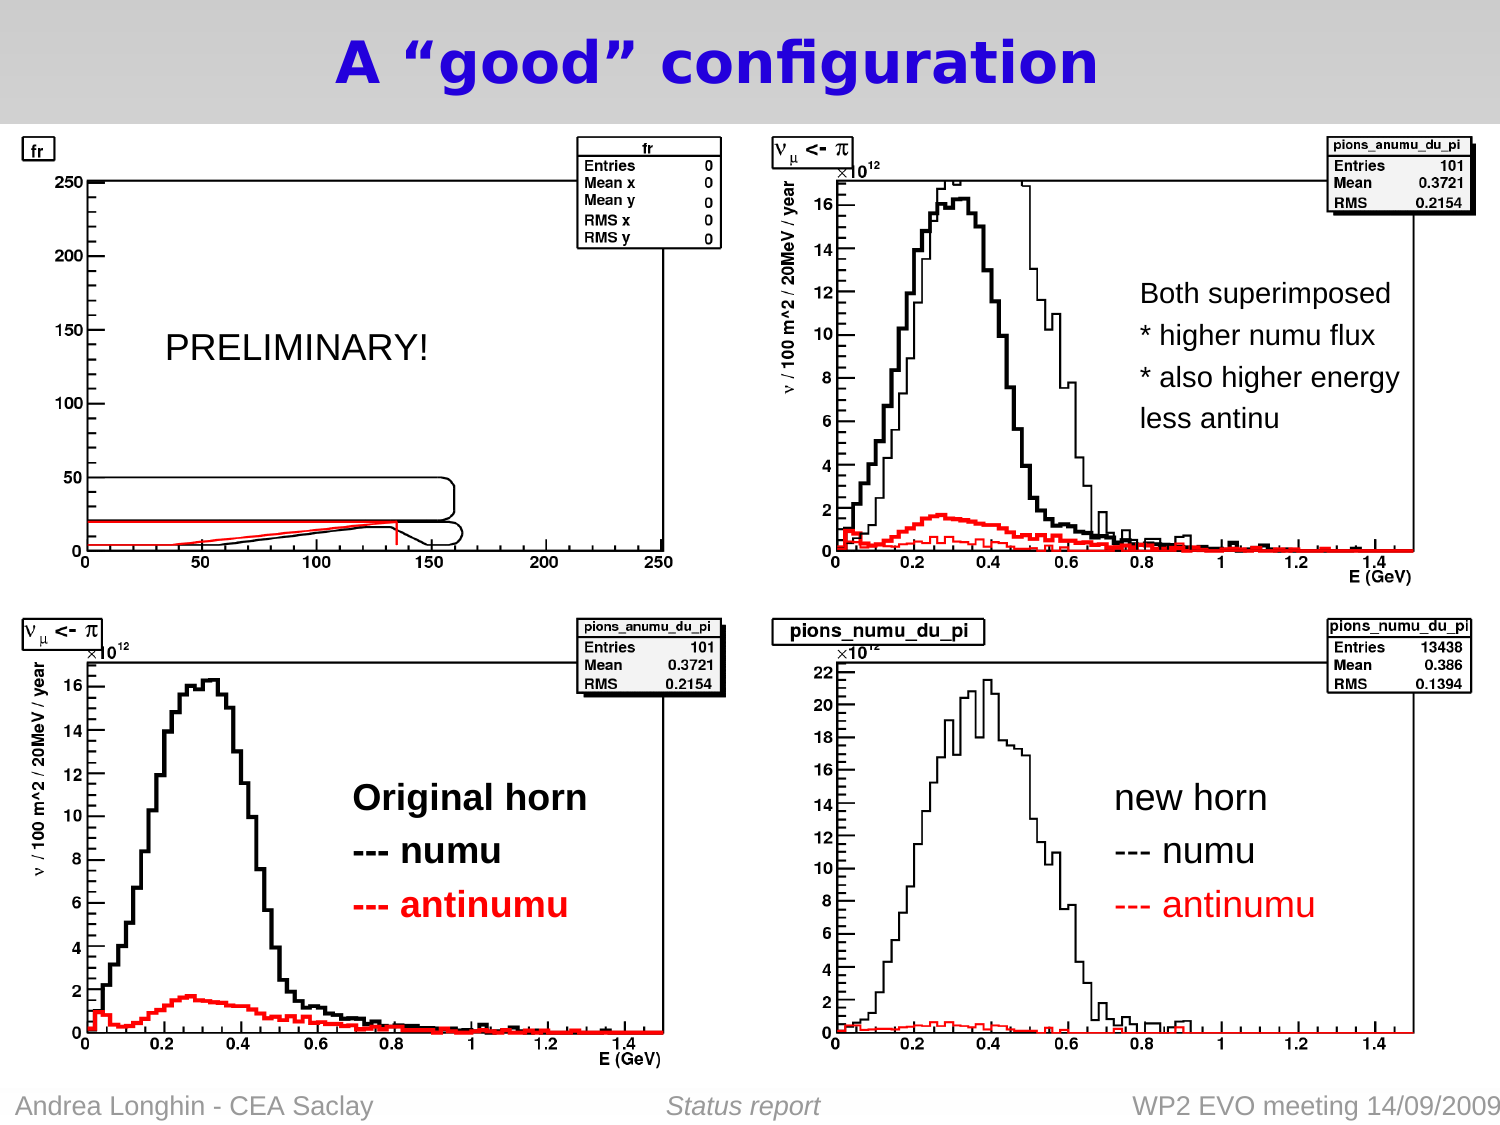

# A “good” configuration
Both superimposed
* higher numu flux
* also higher energy
less antinu
PRELIMINARY!
Original horn
--- numu
--- antinumu
new horn
--- numu
--- antinumu
dsadsa